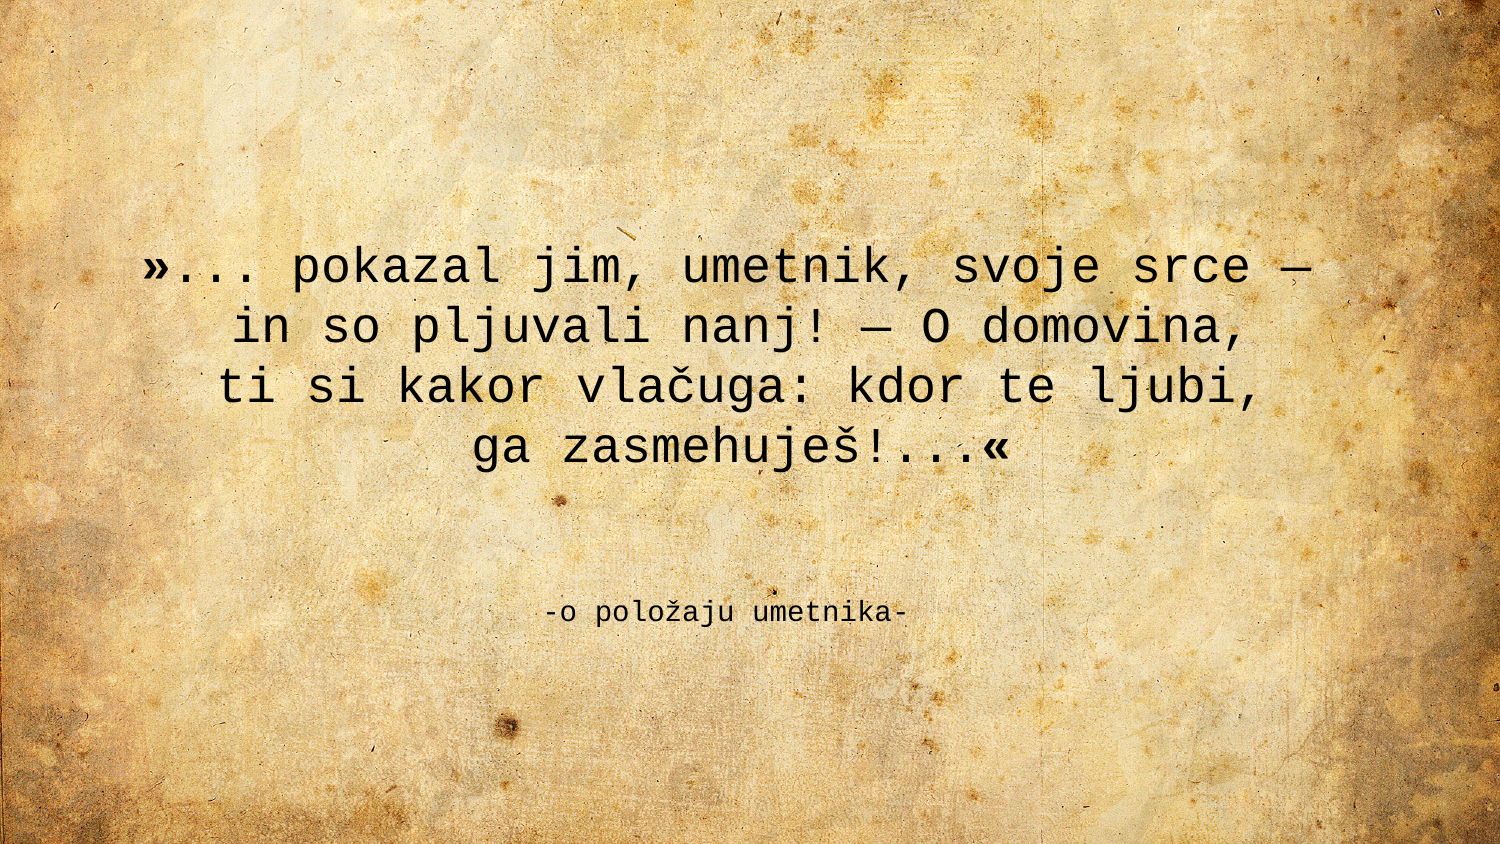

# »... pokazal jim, umetnik, svoje srce — in so pljuvali nanj! — O domovina, ti si kakor vlačuga: kdor te ljubi, ga zasmehuješ!...« -o položaju umetnika-